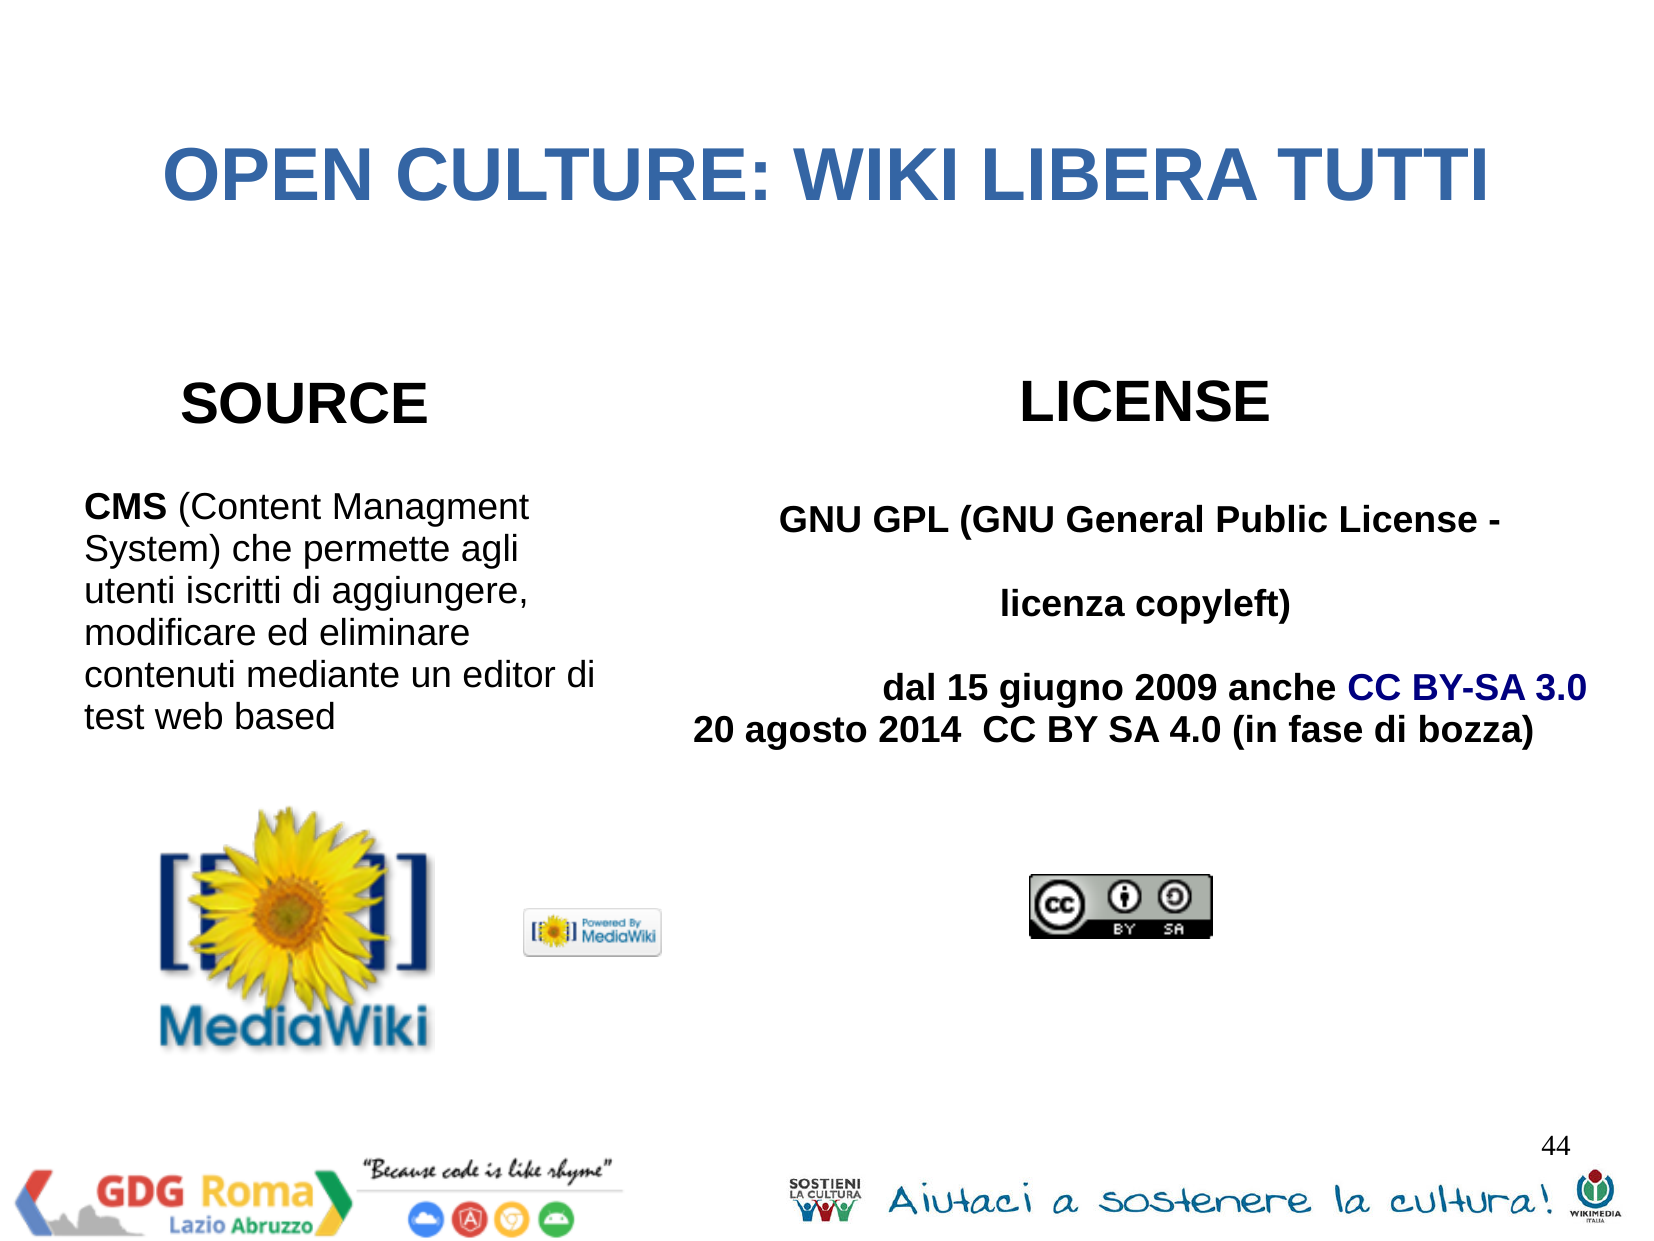

OPEN CULTURE: WIKI LIBERA TUTTI
LICENSE
GNU GPL (GNU General Public License -
licenza copyleft)
 dal 15 giugno 2009 anche CC BY-SA 3.0
20 agosto 2014 CC BY SA 4.0 (in fase di bozza)
SOURCE
CMS (Content Managment System) che permette agli utenti iscritti di aggiungere, modificare ed eliminare contenuti mediante un editor di test web based
#
44